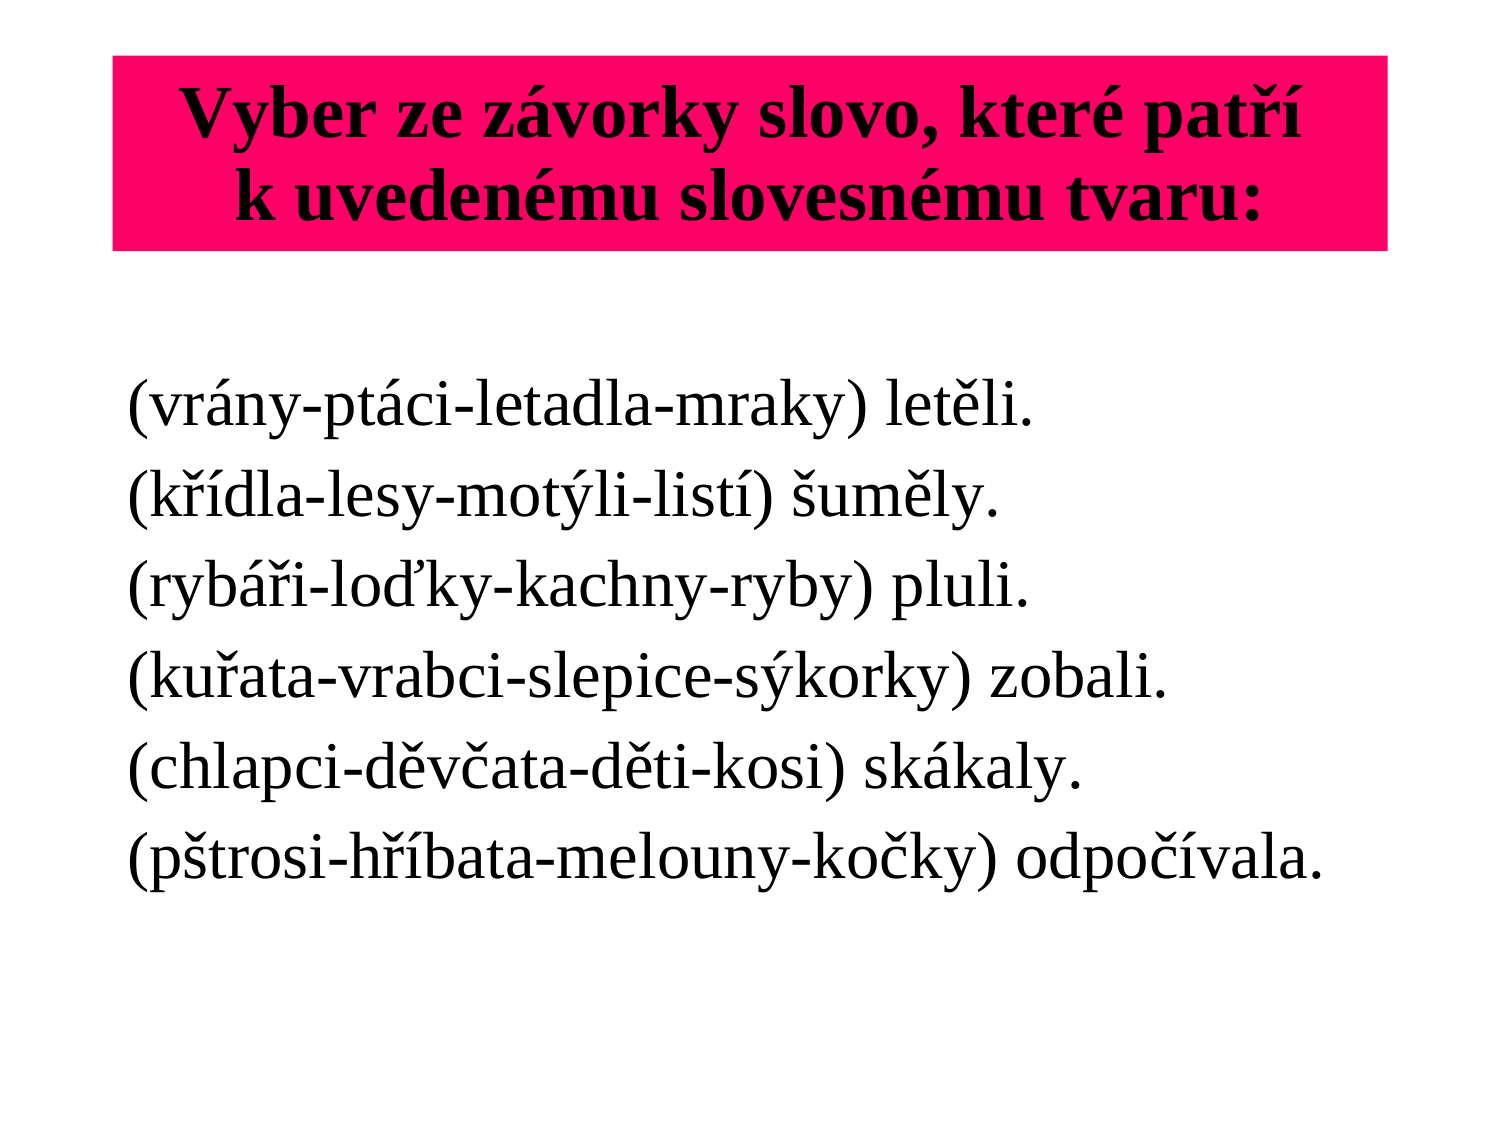

# Vyber ze závorky slovo, které patří k uvedenému slovesnému tvaru:
(vrány-ptáci-letadla-mraky) letěli.
(křídla-lesy-motýli-listí) šuměly.
(rybáři-loďky-kachny-ryby) pluli.
(kuřata-vrabci-slepice-sýkorky) zobali.
(chlapci-děvčata-děti-kosi) skákaly.
(pštrosi-hříbata-melouny-kočky) odpočívala.